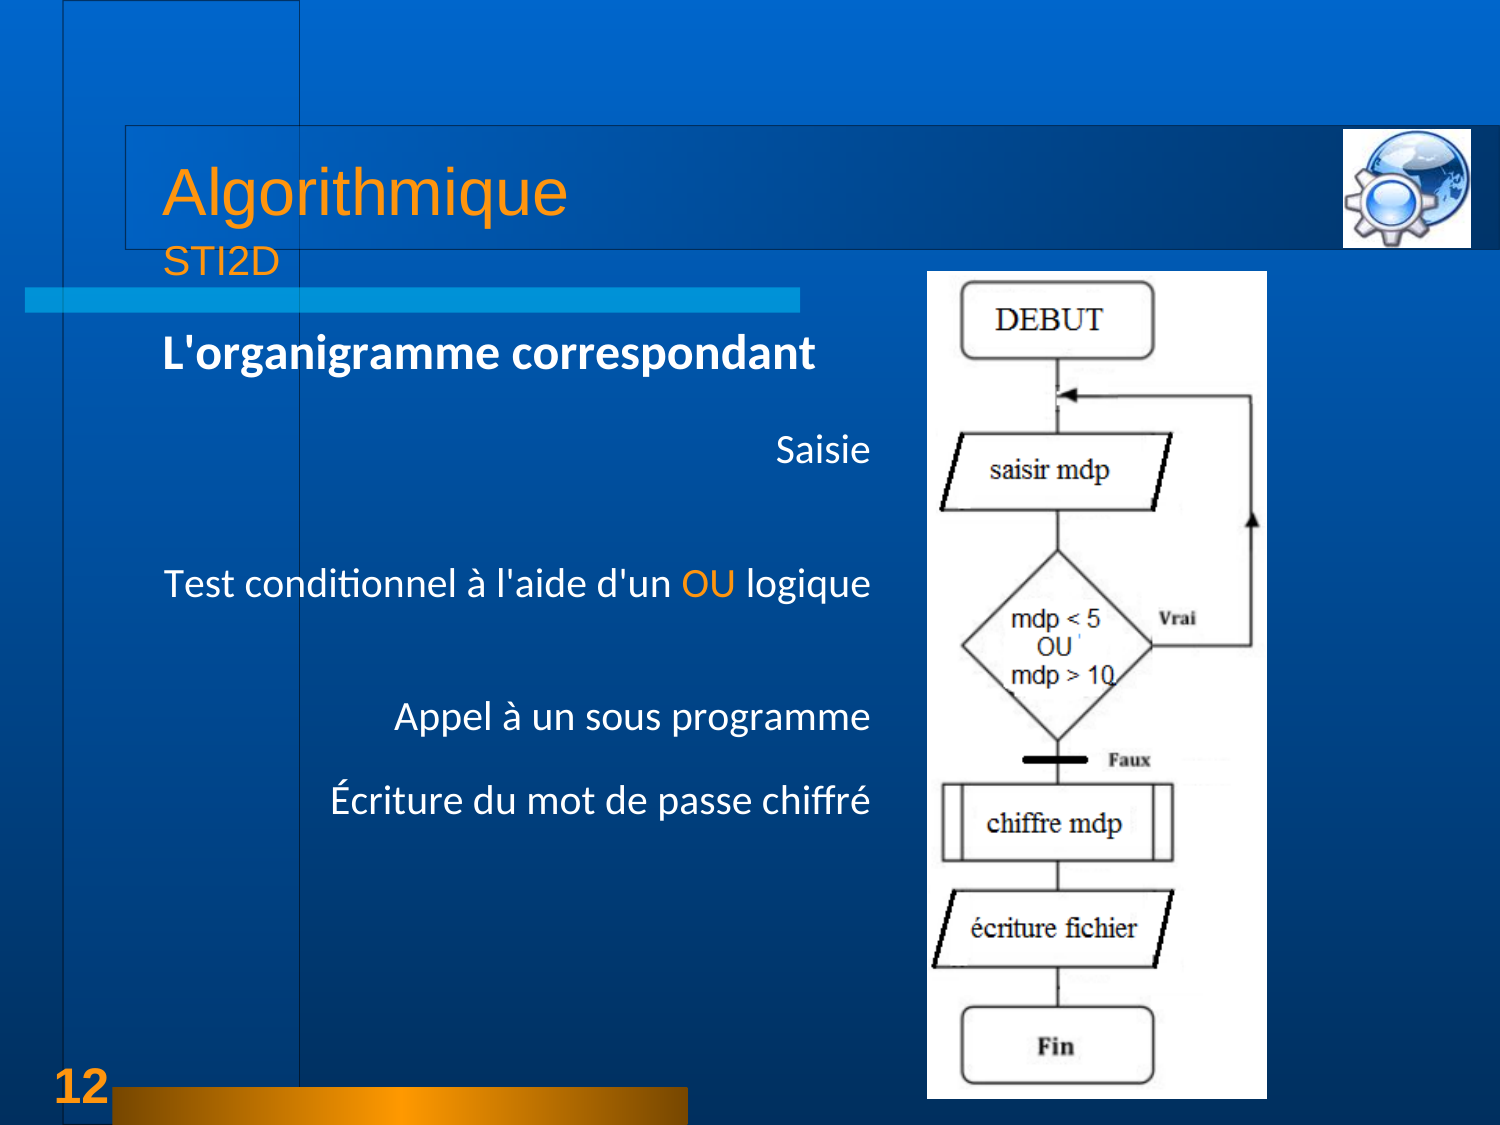

L'organigramme correspondant
Saisie
Test conditionnel à l'aide d'un OU logique
Appel à un sous programme
Écriture du mot de passe chiffré